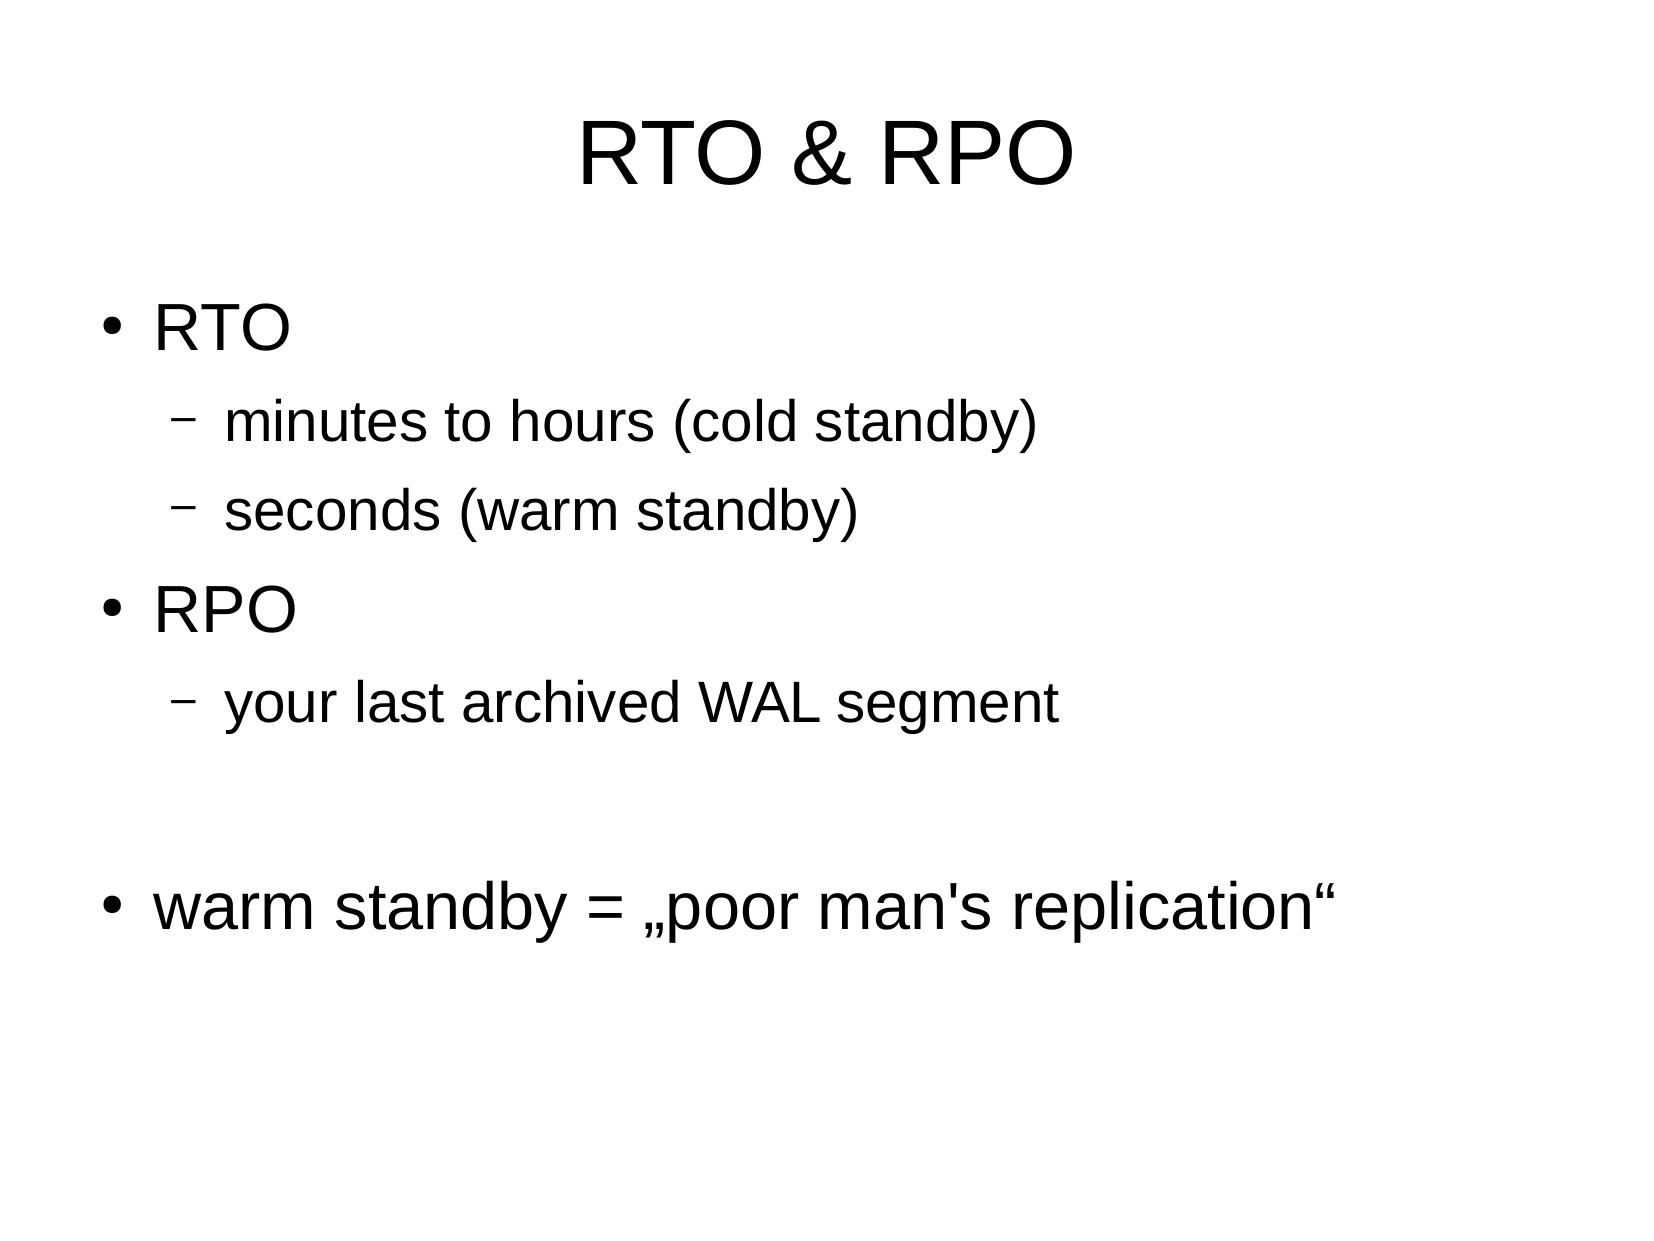

# RTO & RPO
RTO
minutes to hours (cold standby)
seconds (warm standby)
RPO
your last archived WAL segment
warm standby = „poor man's replication“